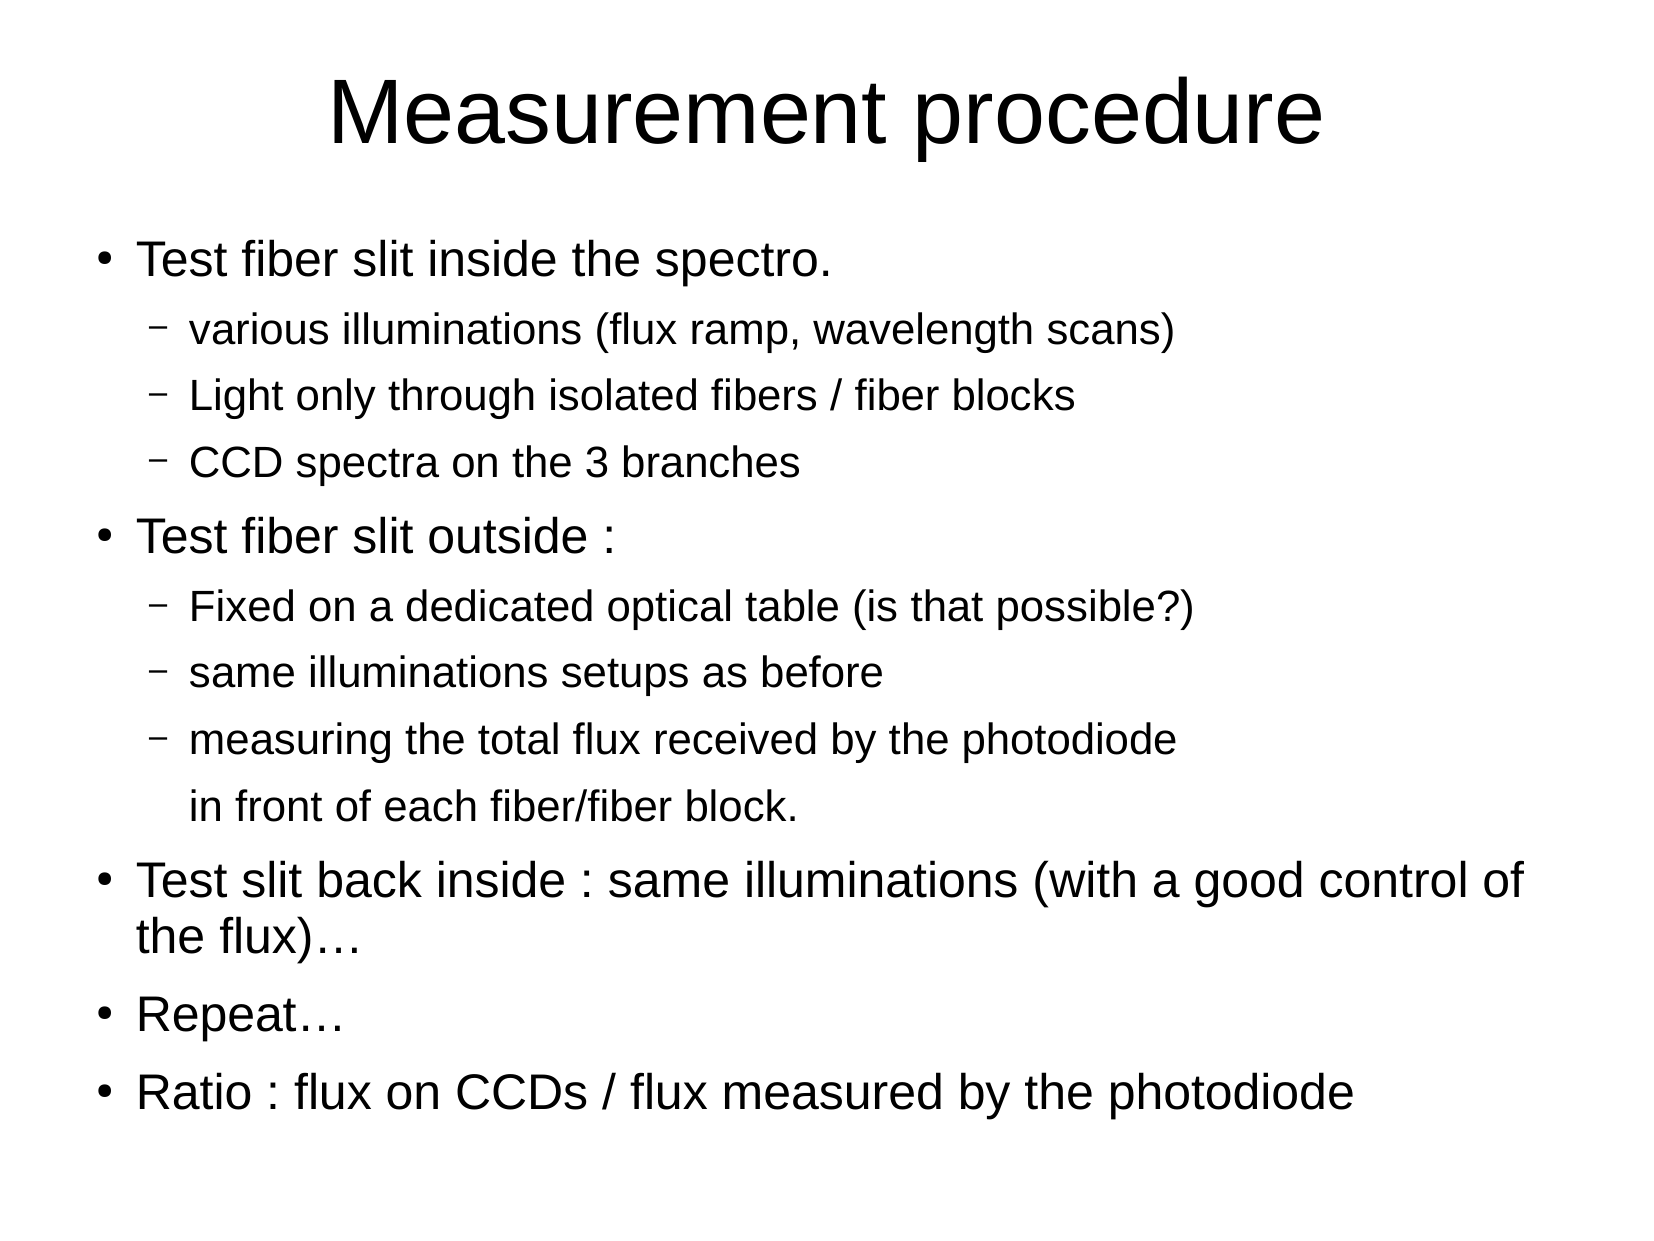

# Measurement procedure
Test fiber slit inside the spectro.
various illuminations (flux ramp, wavelength scans)
Light only through isolated fibers / fiber blocks
CCD spectra on the 3 branches
Test fiber slit outside :
Fixed on a dedicated optical table (is that possible?)
same illuminations setups as before
measuring the total flux received by the photodiode
in front of each fiber/fiber block.
Test slit back inside : same illuminations (with a good control of the flux)…
Repeat…
Ratio : flux on CCDs / flux measured by the photodiode